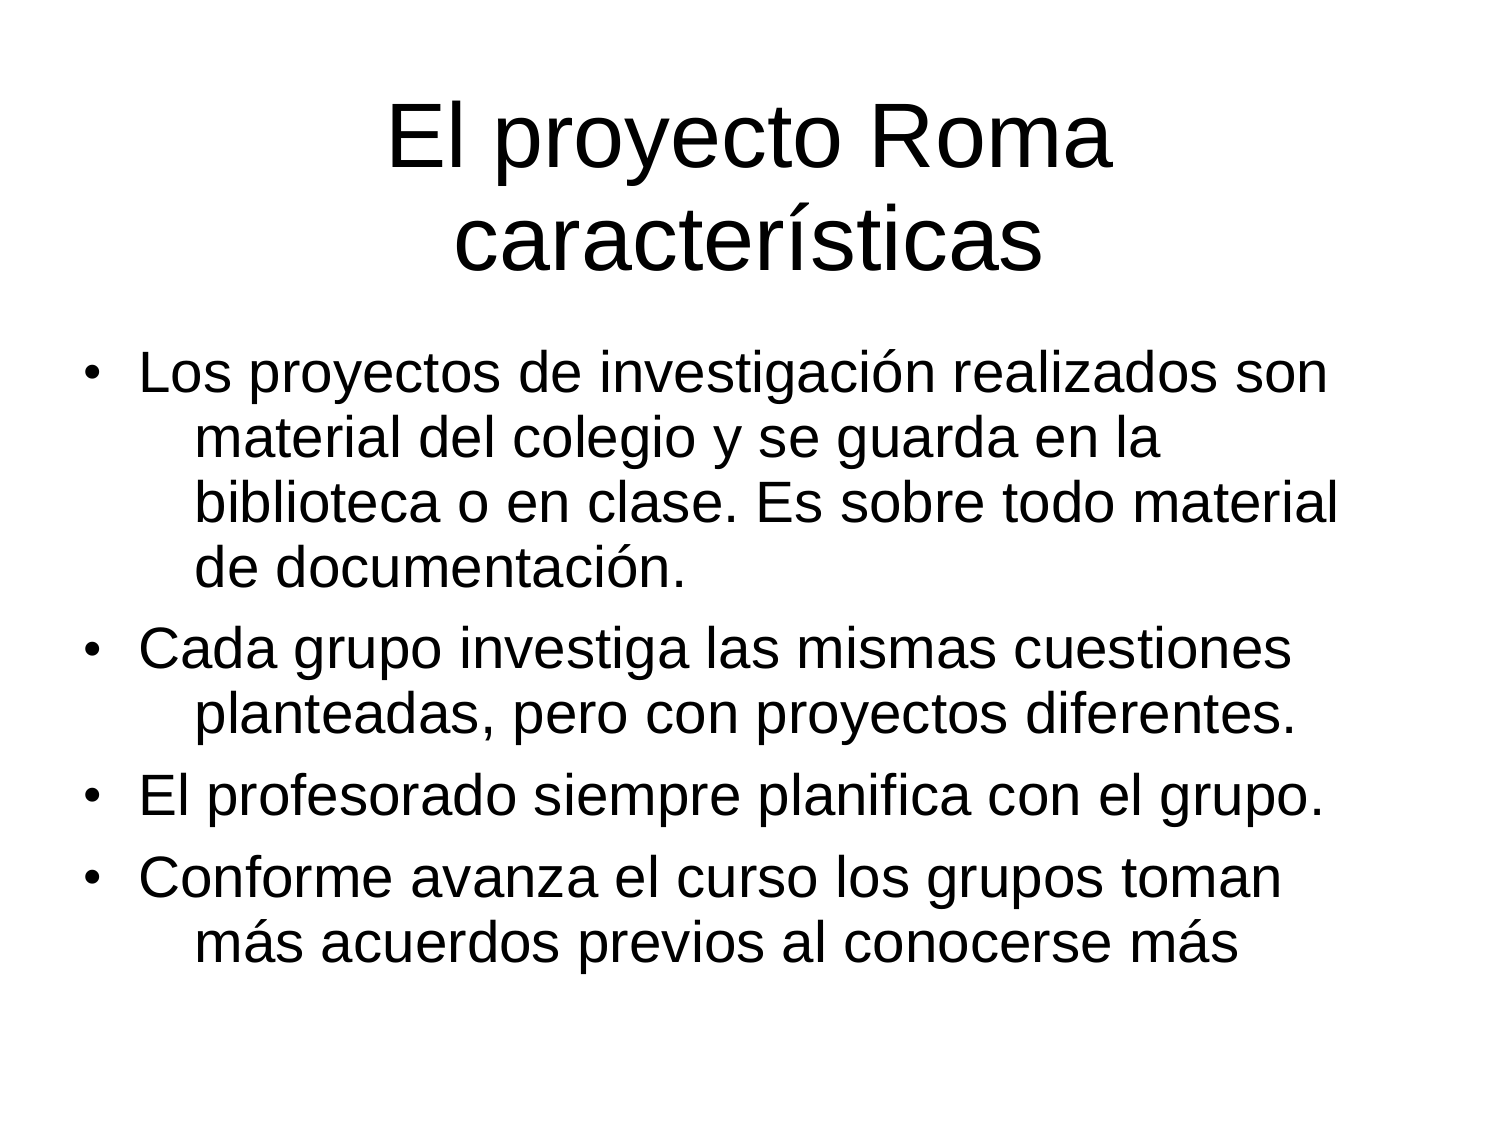

# El proyecto Roma características
Los proyectos de investigación realizados son material del colegio y se guarda en la biblioteca o en clase. Es sobre todo material de documentación.
Cada grupo investiga las mismas cuestiones planteadas, pero con proyectos diferentes.
El profesorado siempre planifica con el grupo.
Conforme avanza el curso los grupos toman más acuerdos previos al conocerse más